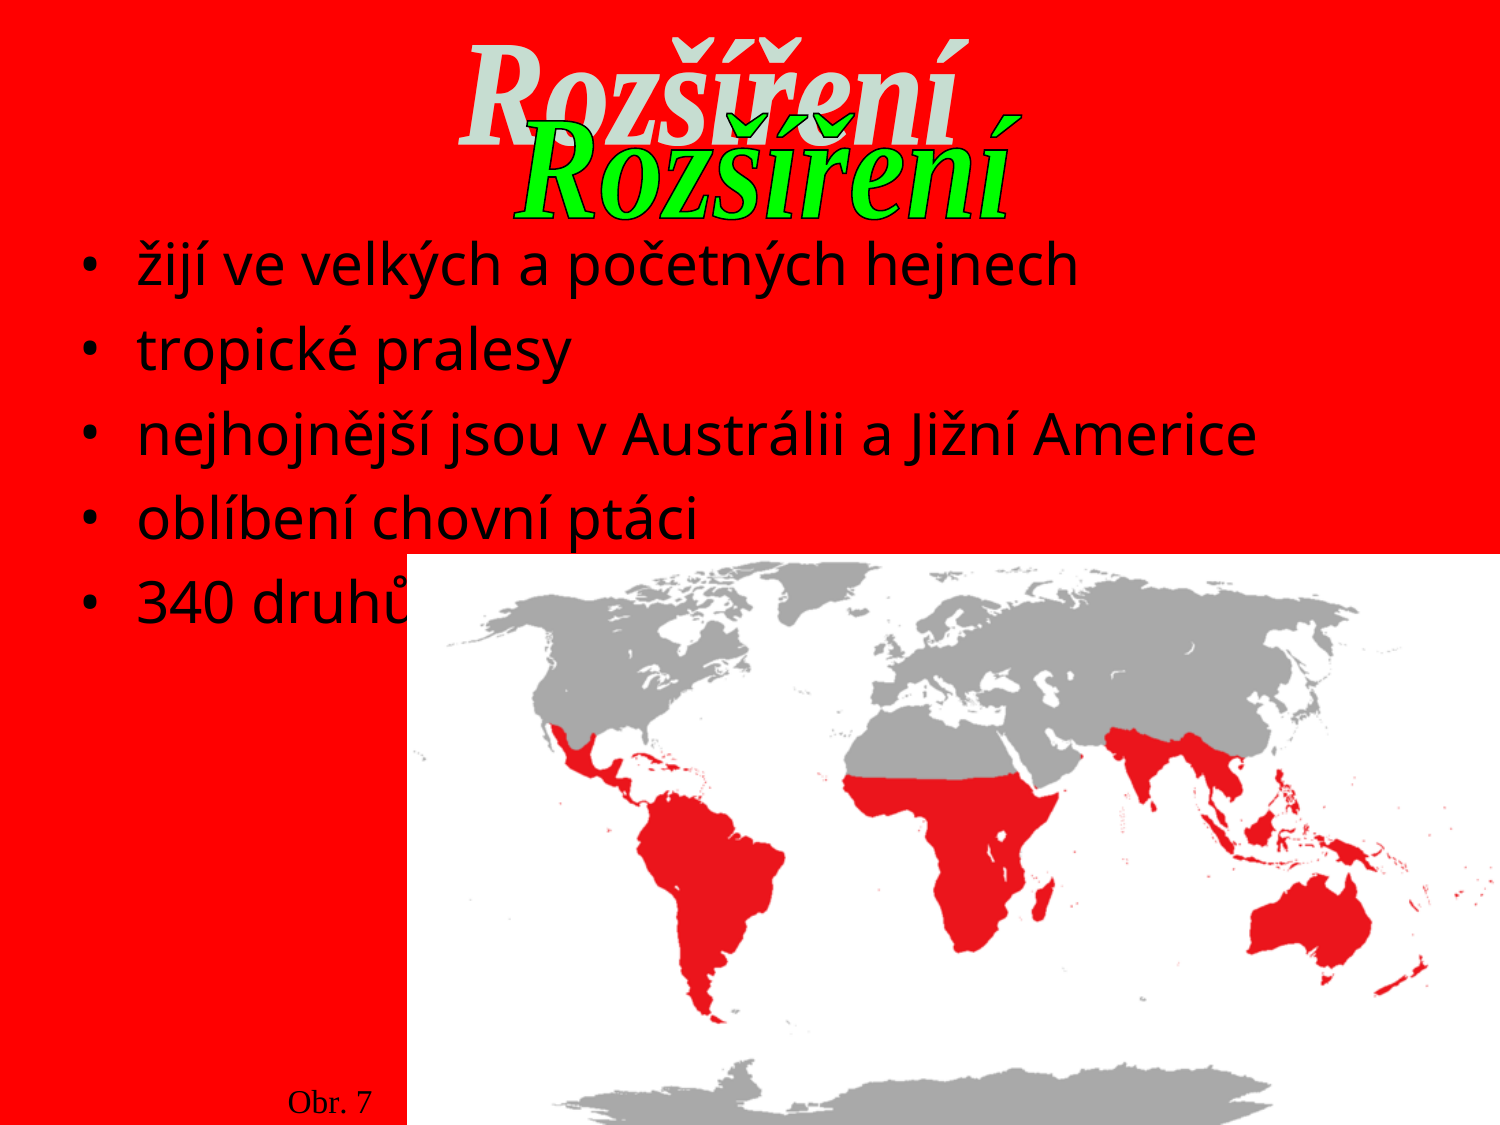

Rozšíření
# žijí ve velkých a početných hejnech
tropické pralesy
nejhojnější jsou v Austrálii a Jižní Americe
oblíbení chovní ptáci
340 druhů
 Obr. 7